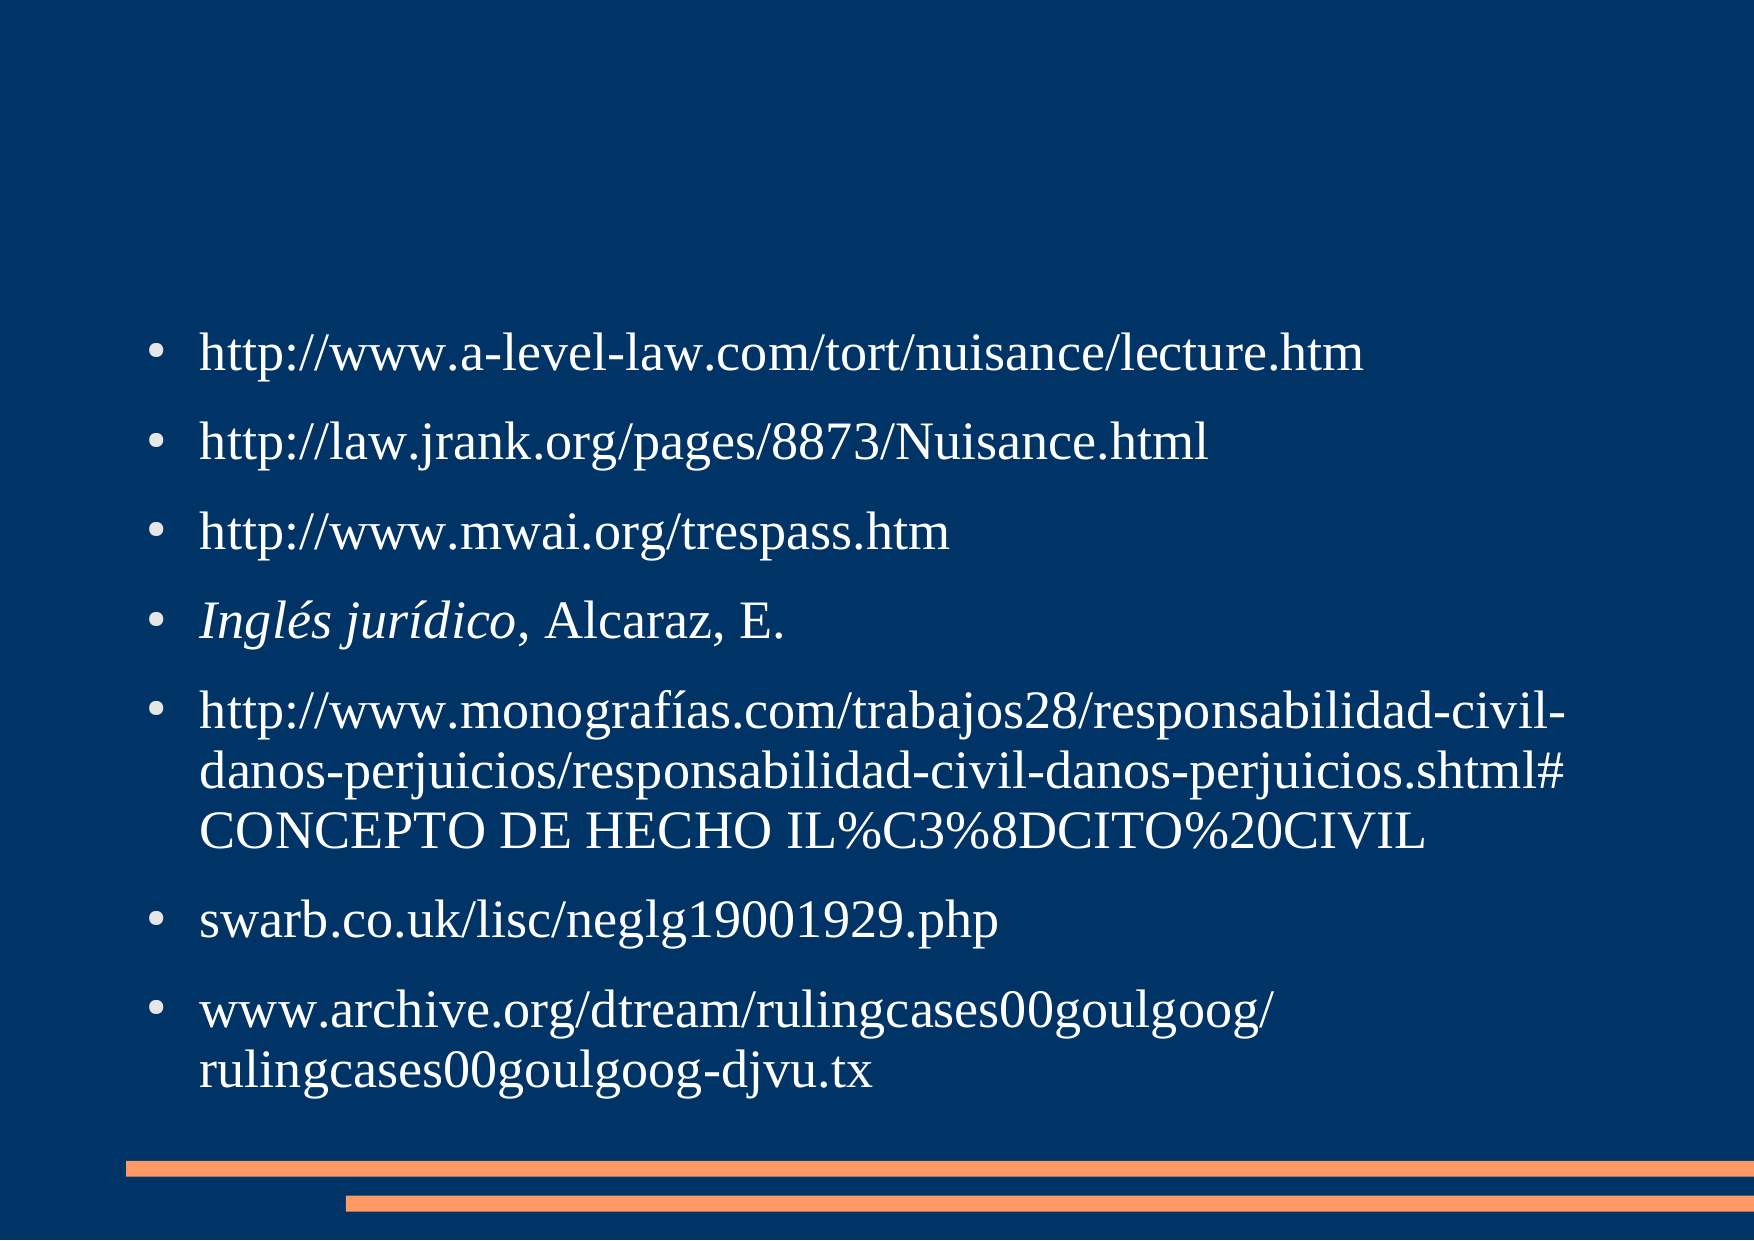

#
http://www.a-level-law.com/tort/nuisance/lecture.htm
http://law.jrank.org/pages/8873/Nuisance.html
http://www.mwai.org/trespass.htm
Inglés jurídico, Alcaraz, E.
http://www.monografías.com/trabajos28/responsabilidad-civil-danos-perjuicios/responsabilidad-civil-danos-perjuicios.shtml# CONCEPTO DE HECHO IL%C3%8DCITO%20CIVIL
swarb.co.uk/lisc/neglg19001929.php
www.archive.org/dtream/rulingcases00goulgoog/rulingcases00goulgoog-djvu.tx